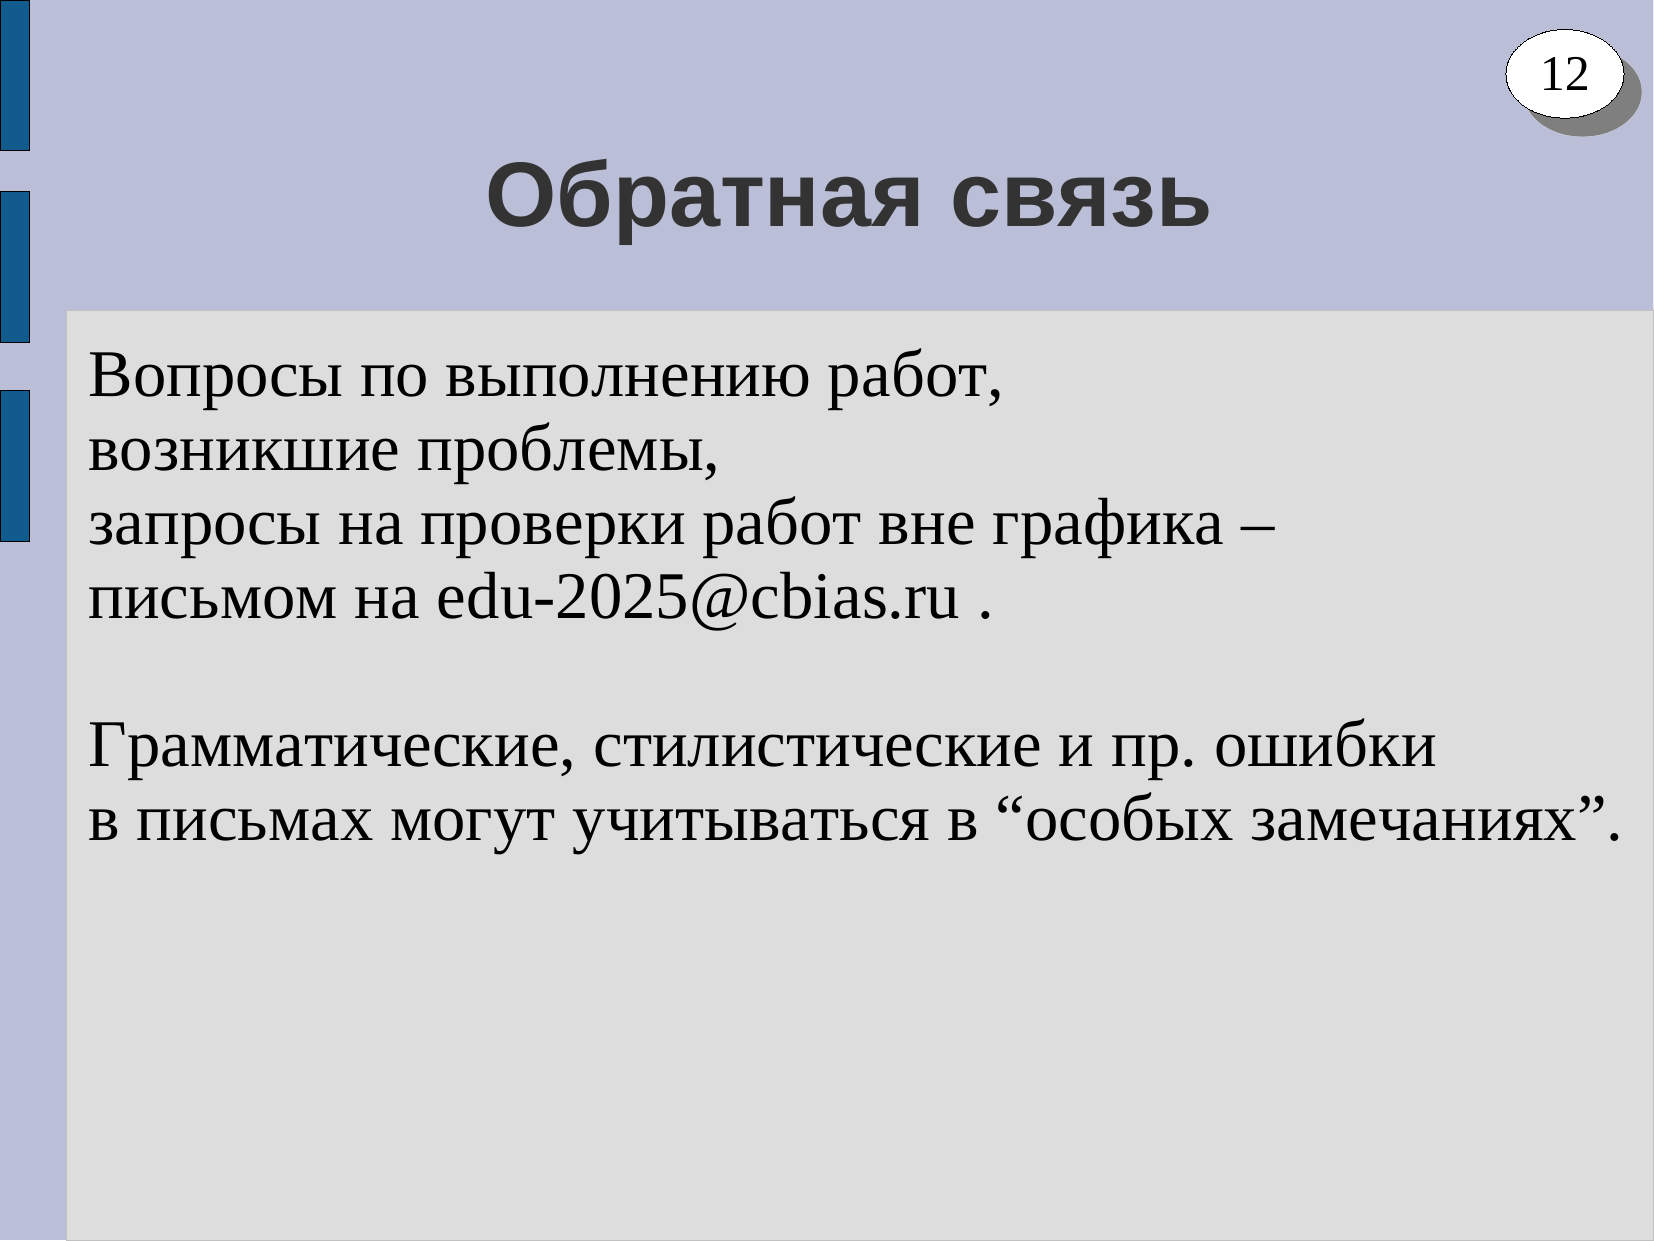

12
# Обратная связь
Вопросы по выполнению работ,
возникшие проблемы,
запросы на проверки работ вне графика –
письмом на edu-2025@cbias.ru .
Грамматические, стилистические и пр. ошибки
в письмах могут учитываться в “особых замечаниях”.